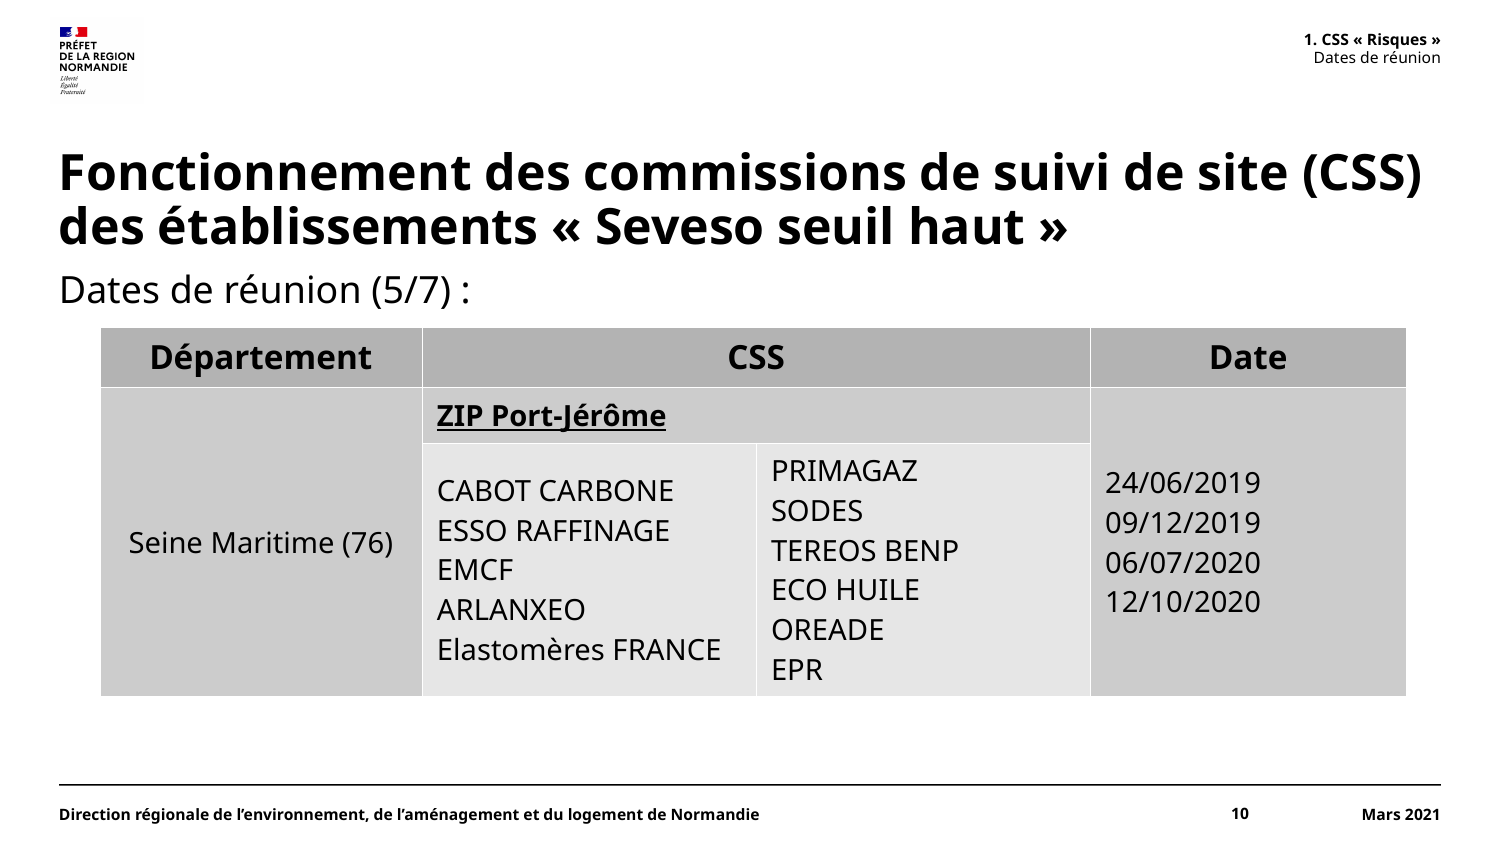

CSS « Risques »
Dates de réunion
# Fonctionnement des commissions de suivi de site (CSS) des établissements « Seveso seuil haut »
Dates de réunion (5/7) :
| Département | CSS | | Date |
| --- | --- | --- | --- |
| Seine Maritime (76) | ZIP Port-Jérôme | | 24/06/2019 09/12/2019 06/07/2020 12/10/2020 |
| | CABOT CARBONE ESSO RAFFINAGE EMCF ARLANXEO Elastomères FRANCE | PRIMAGAZ SODES TEREOS BENP ECO HUILE OREADE EPR | |
Direction régionale de l’environnement, de l’aménagement et du logement de Normandie
Mars 2021